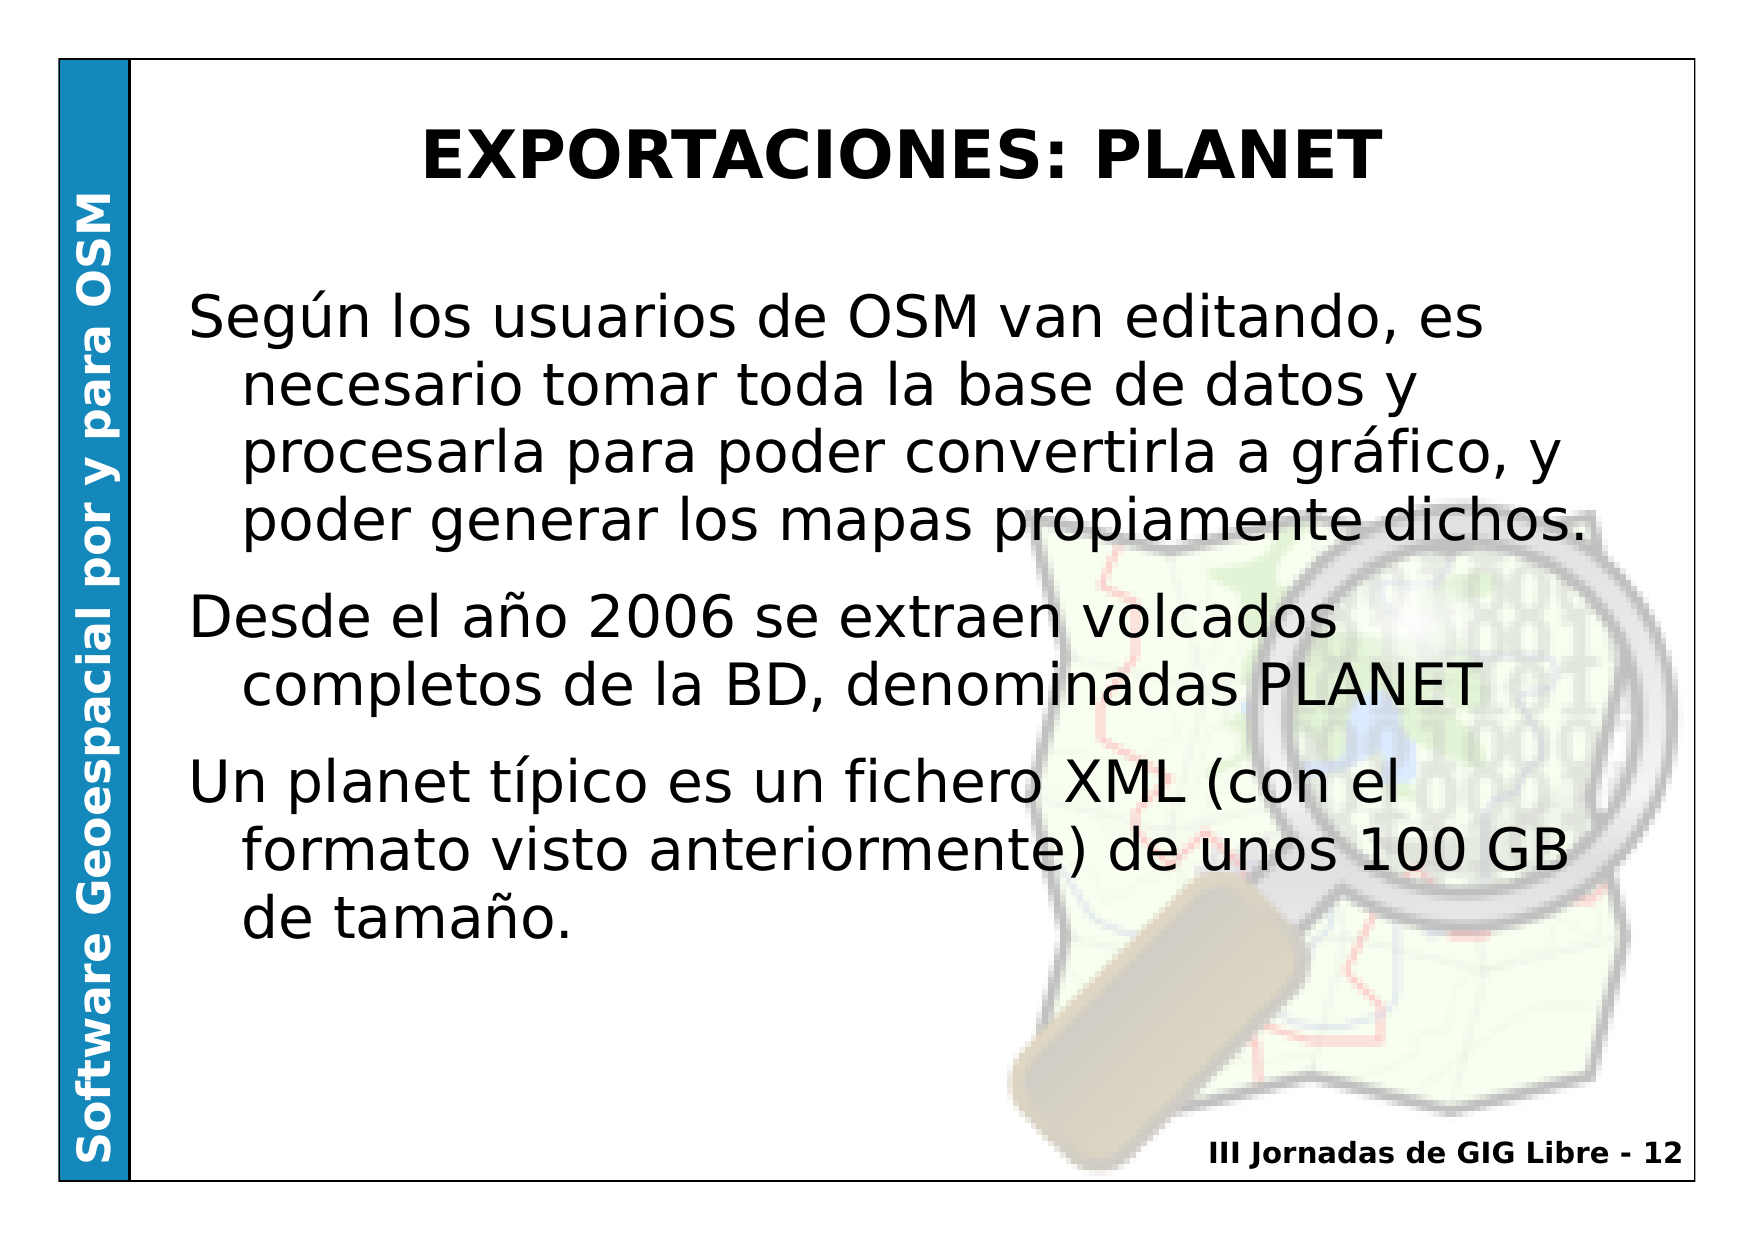

# EXPORTACIONES: PLANET
Según los usuarios de OSM van editando, es necesario tomar toda la base de datos y procesarla para poder convertirla a gráfico, y poder generar los mapas propiamente dichos.
Desde el año 2006 se extraen volcados completos de la BD, denominadas PLANET
Un planet típico es un fichero XML (con el formato visto anteriormente) de unos 100 GB de tamaño.
12